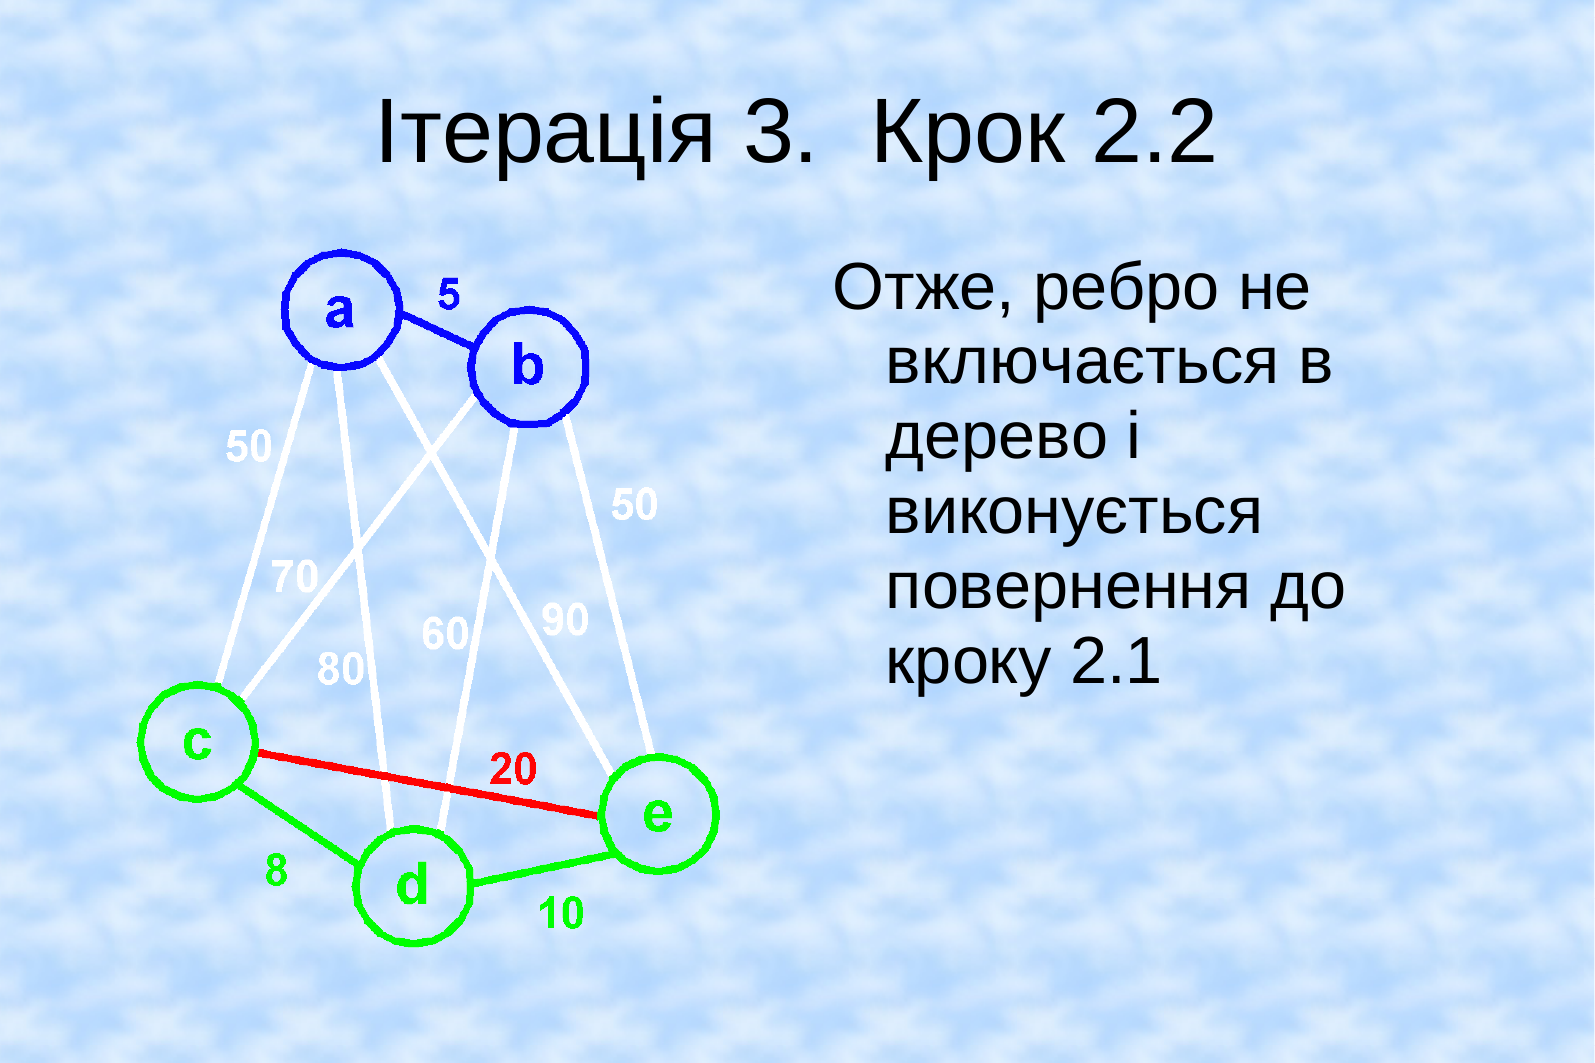

# Ітерація 3. Крок 2.2
Отже, ребро не включається в дерево і виконується повернення до кроку 2.1